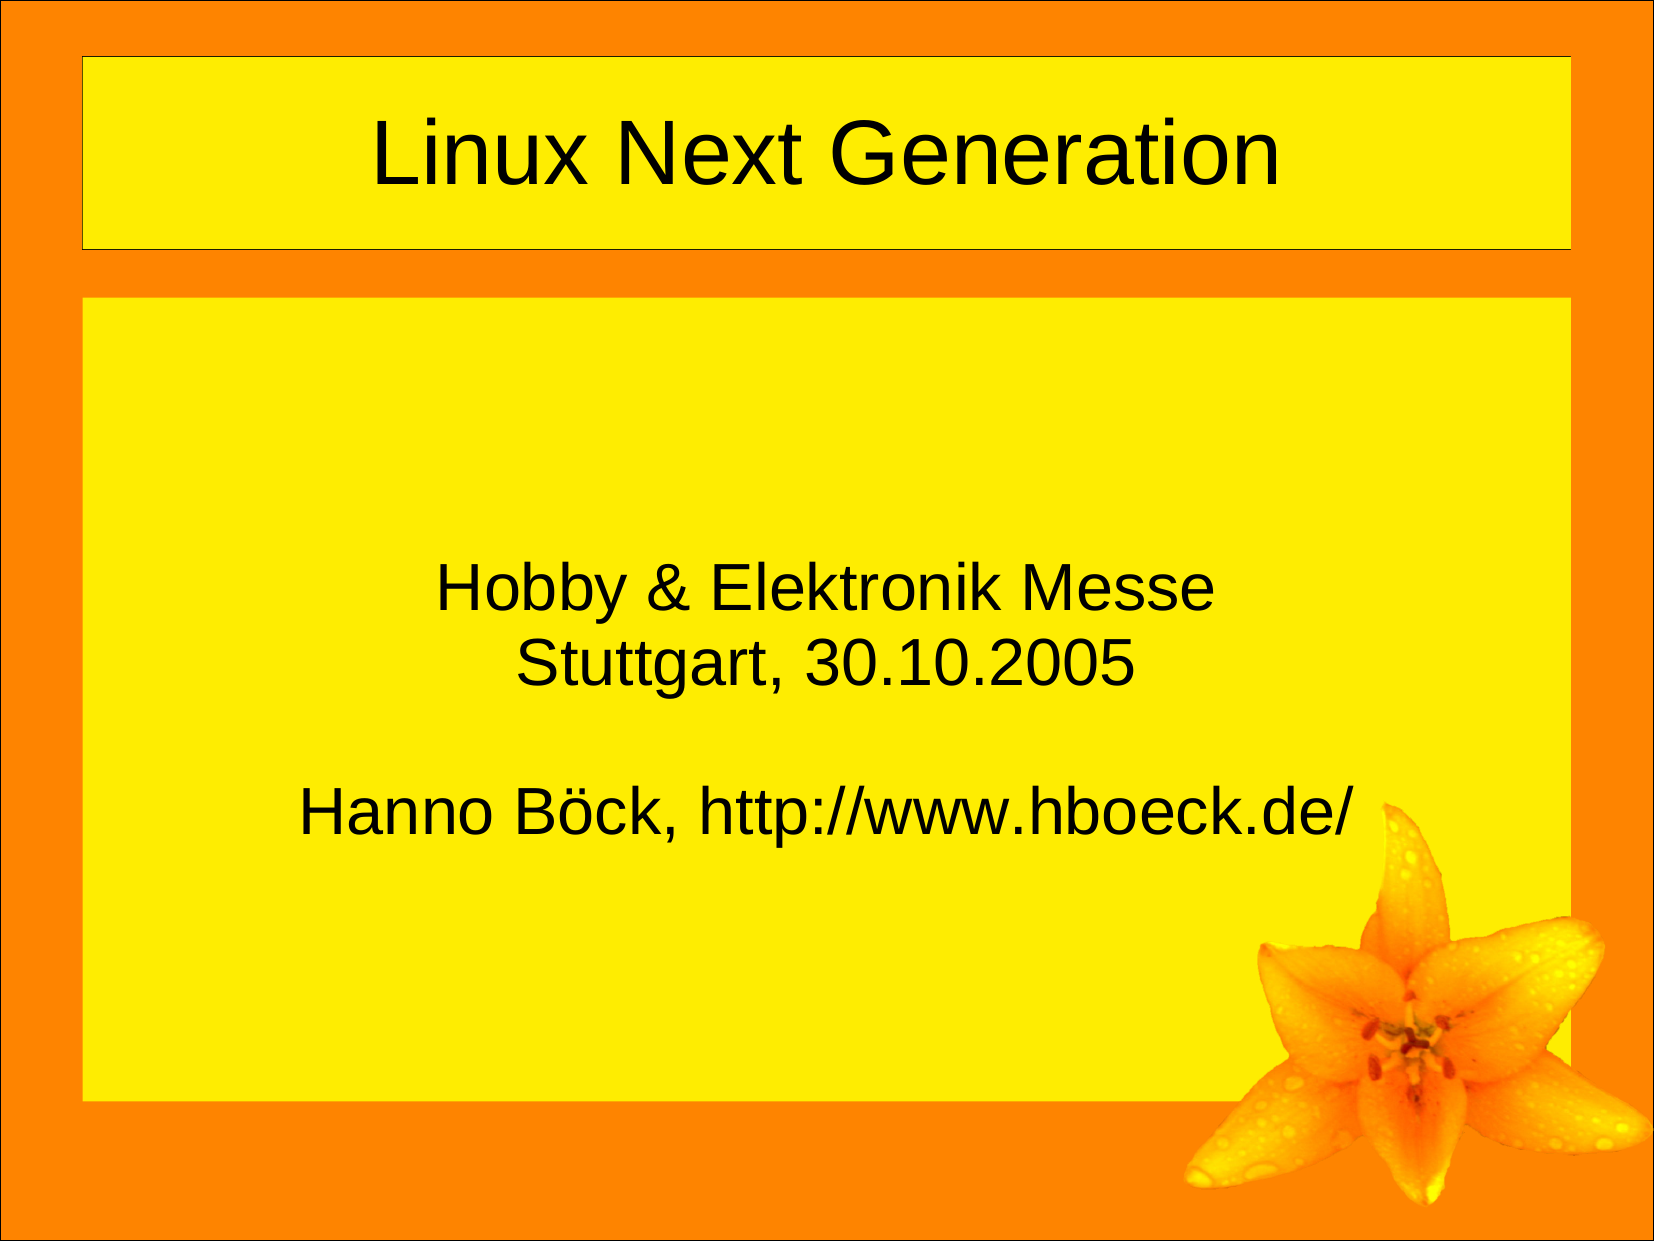

# Linux Next Generation
Hobby & Elektronik Messe
Stuttgart, 30.10.2005
Hanno Böck, http://www.hboeck.de/